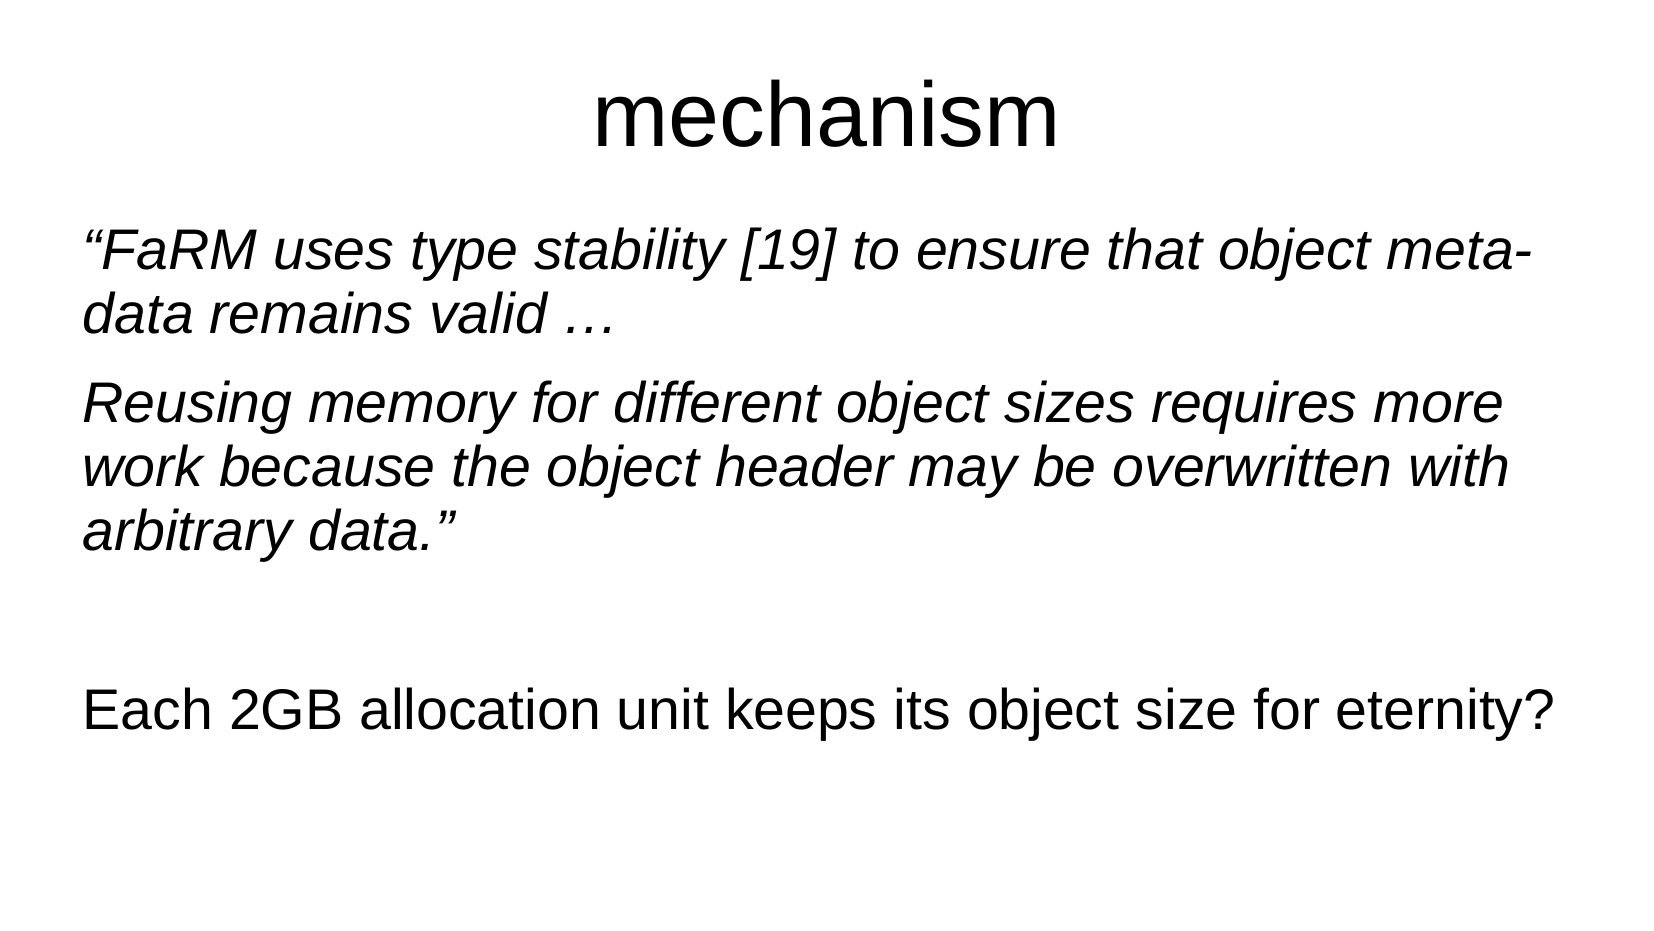

# mechanism
“FaRM uses type stability [19] to ensure that object meta-data remains valid …
Reusing memory for different object sizes requires more work because the object header may be overwritten with arbitrary data.”
Each 2GB allocation unit keeps its object size for eternity?